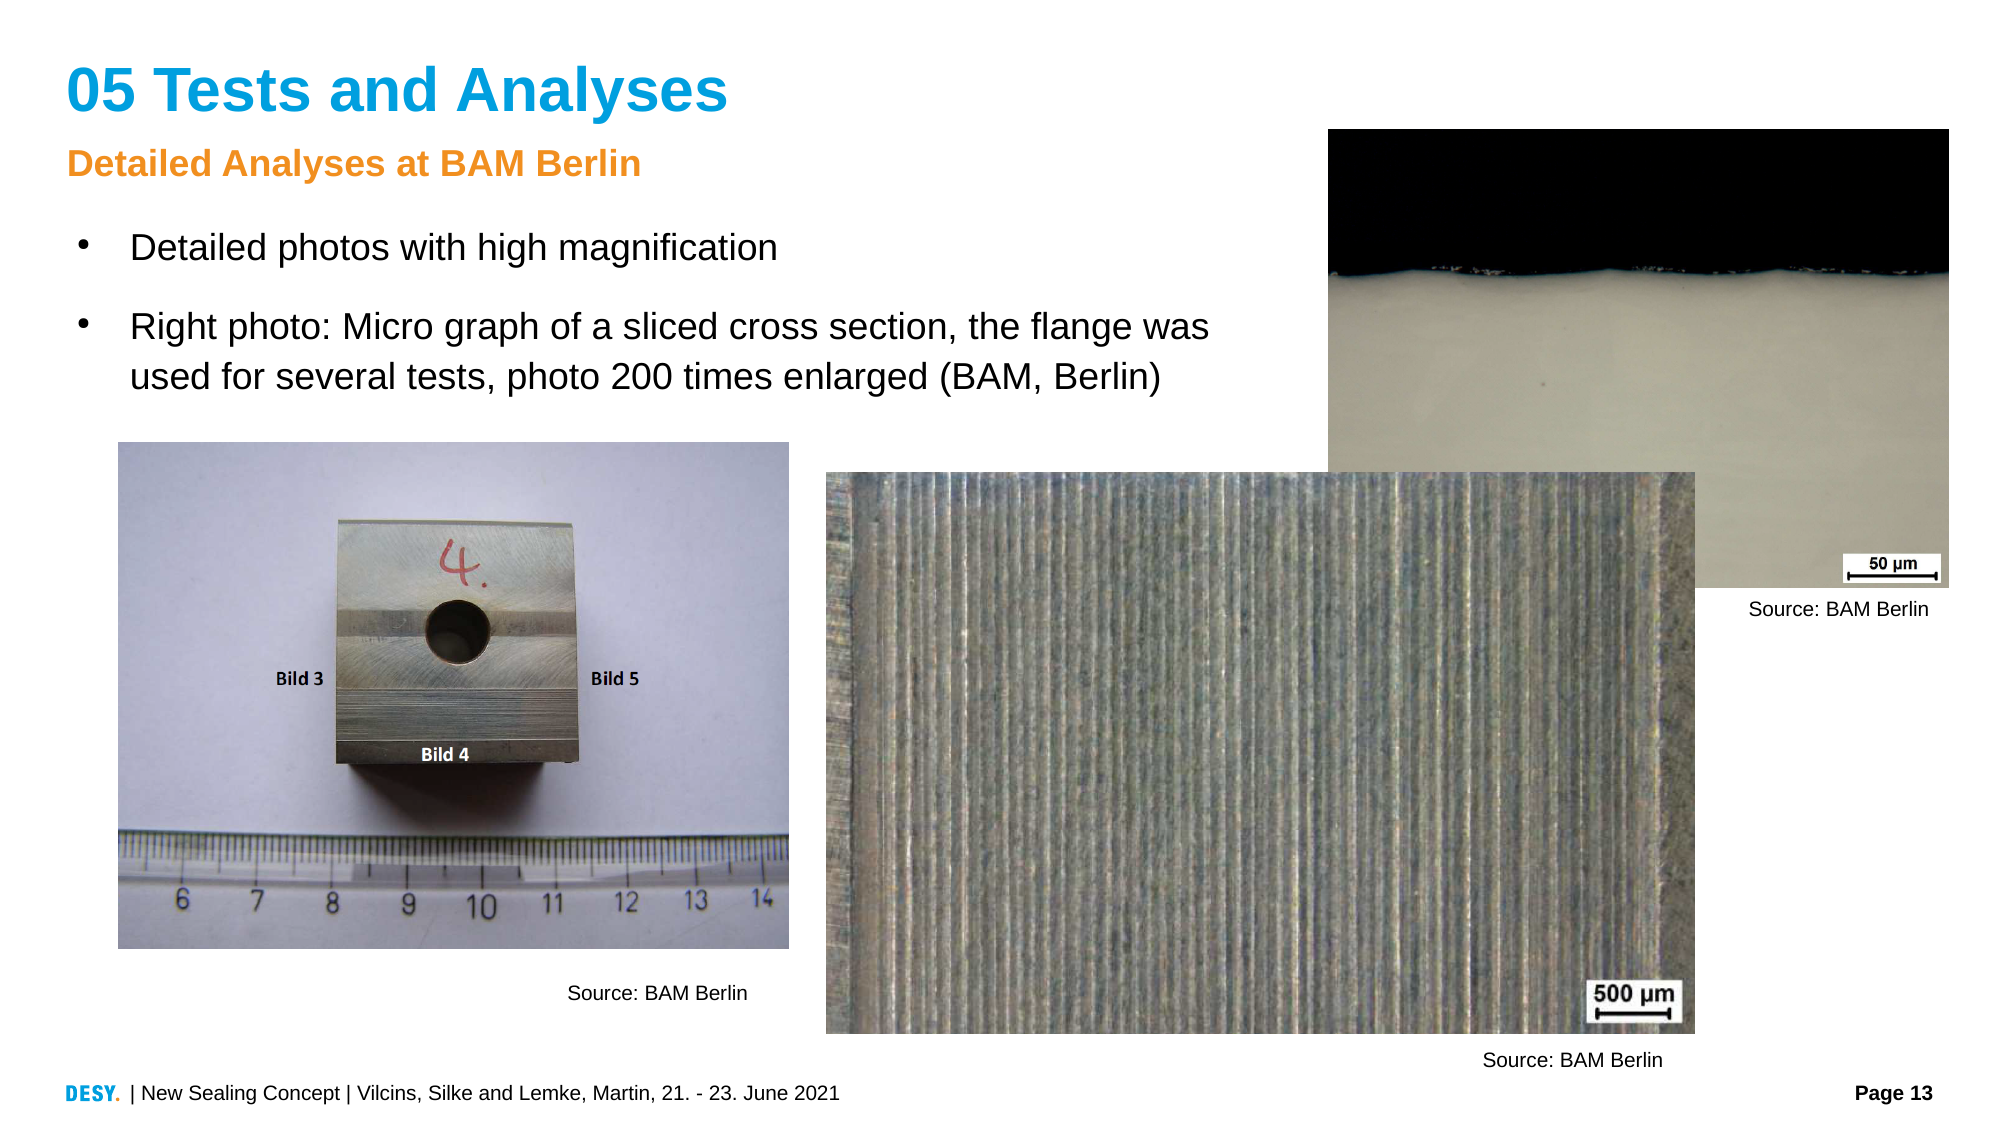

# 05 Tests and Analyses
Detailed Analyses at BAM Berlin
Detailed photos with high magnification
Right photo: Micro graph of a sliced cross section, the flange was used for several tests, photo 200 times enlarged (BAM, Berlin)
Source: BAM Berlin
Source: BAM Berlin
Source: BAM Berlin
| New Sealing Concept | Vilcins, Silke and Lemke, Martin, 21. - 23. June 2021